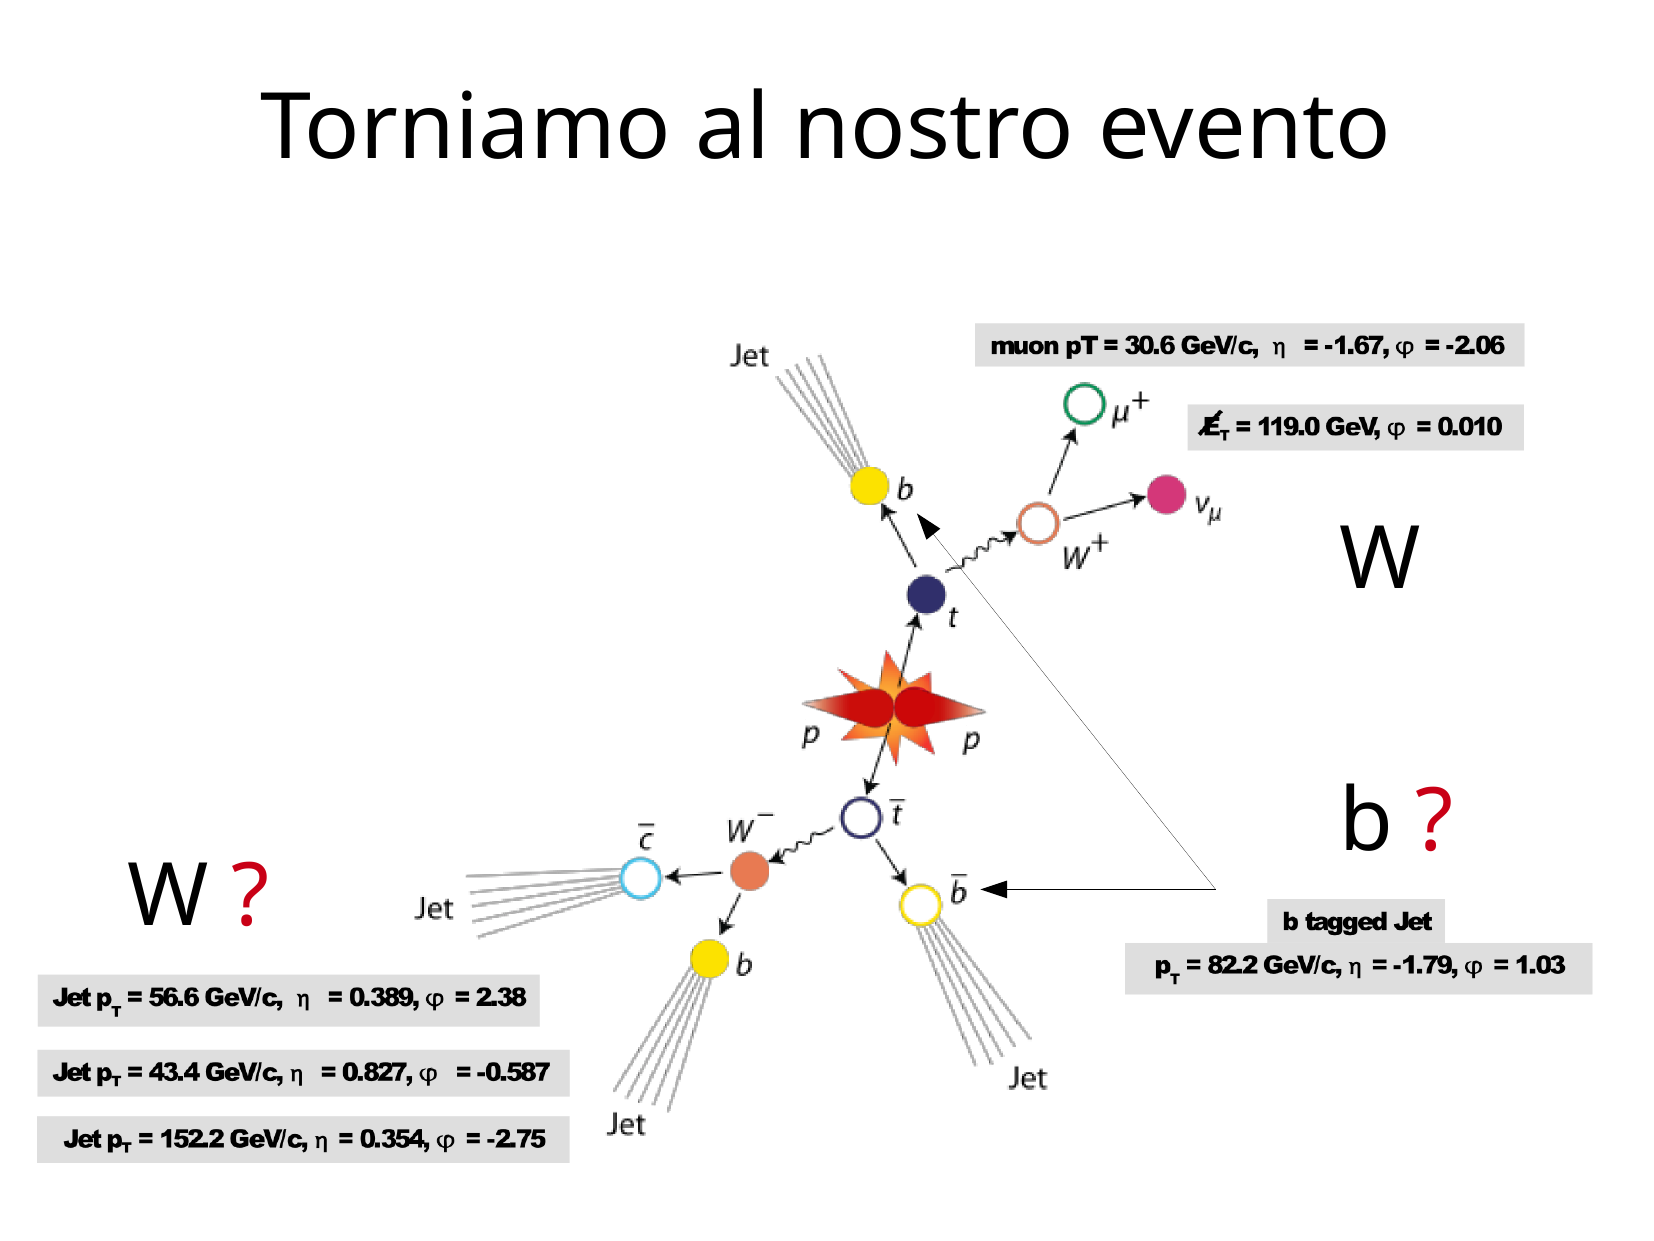

# Torniamo al nostro evento
W
b ?
W ?